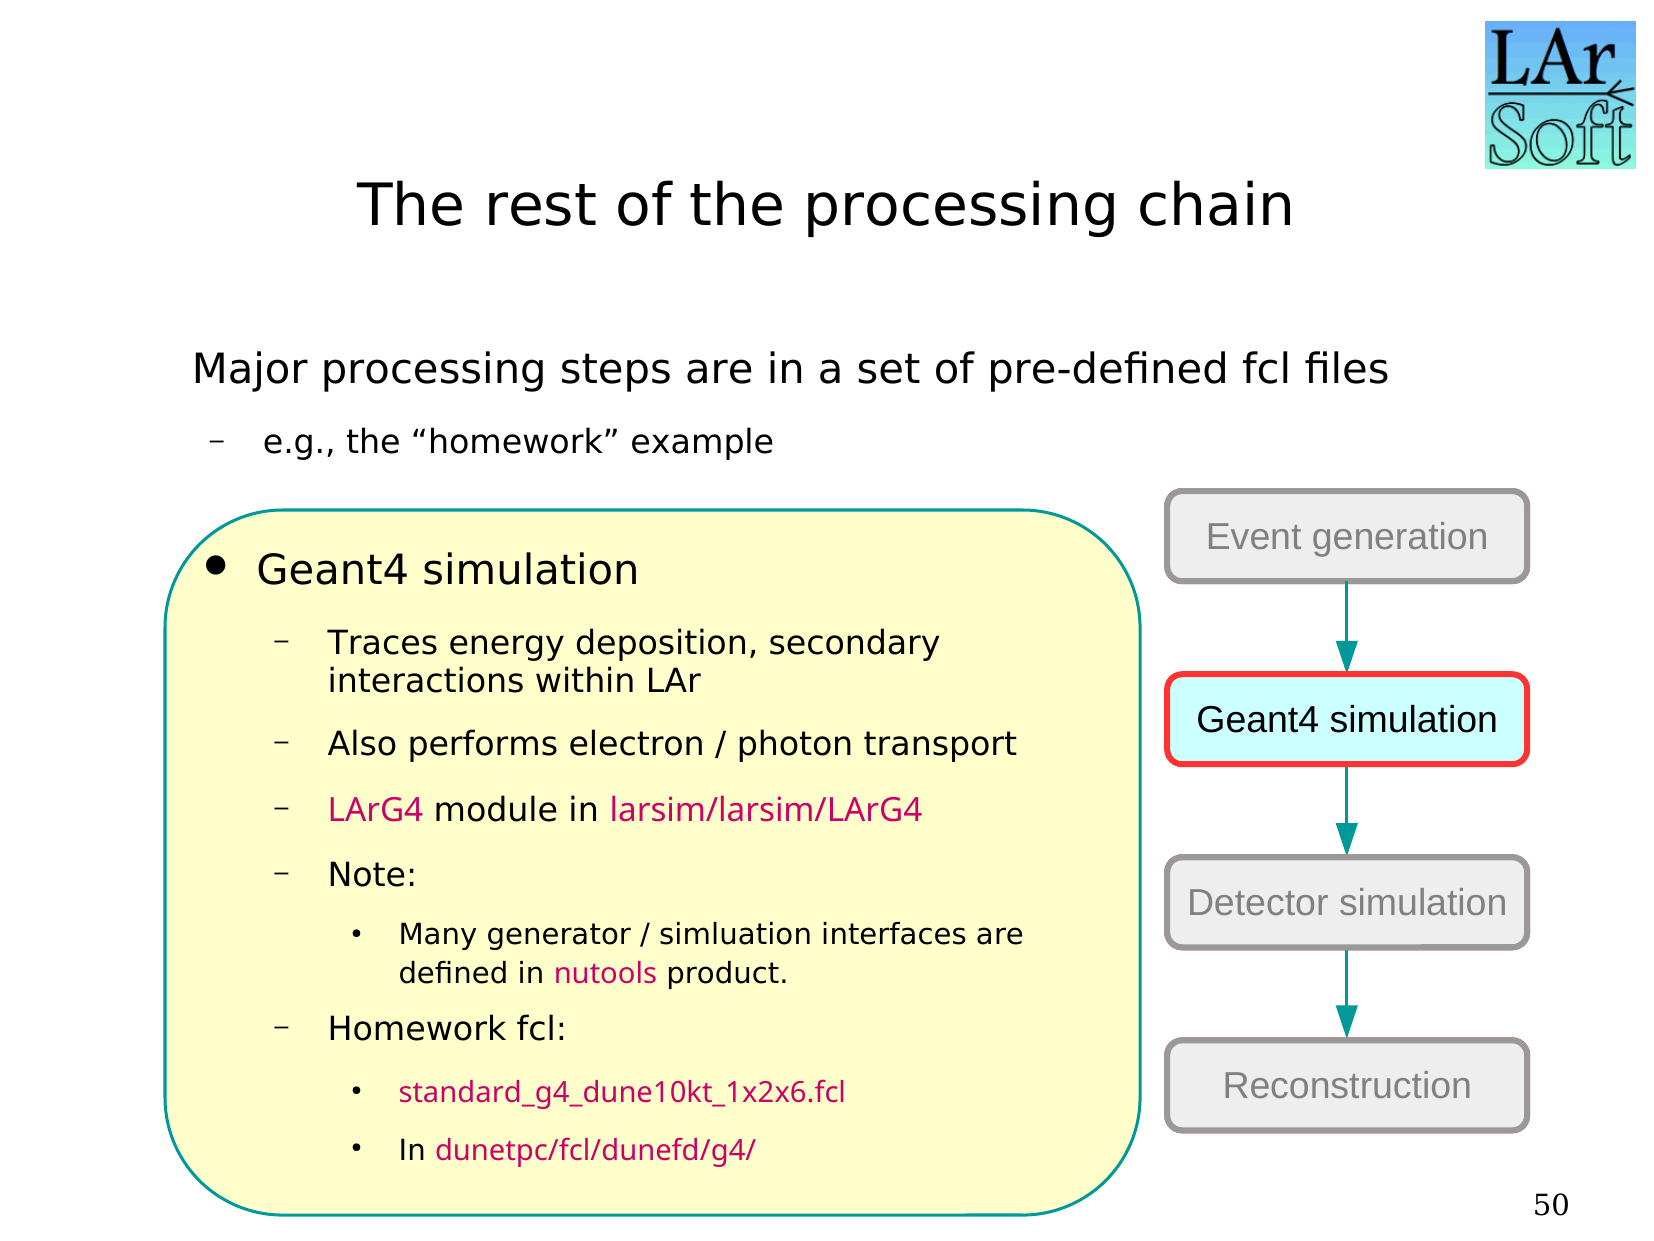

# The rest of the processing chain
Major processing steps are in a set of pre-defined fcl files
e.g., the “homework” example
Event generation
Event generation
Geant4 simulation
Traces energy deposition, secondary interactions within LAr
Also performs electron / photon transport
LArG4 module in larsim/larsim/LArG4
Note:
Many generator / simluation interfaces are defined in nutools product.
Homework fcl:
standard_g4_dune10kt_1x2x6.fcl
In dunetpc/fcl/dunefd/g4/
Geant4 simulation
Detector simulation
Detector simulation
Reconstruction
Reconstruction
50